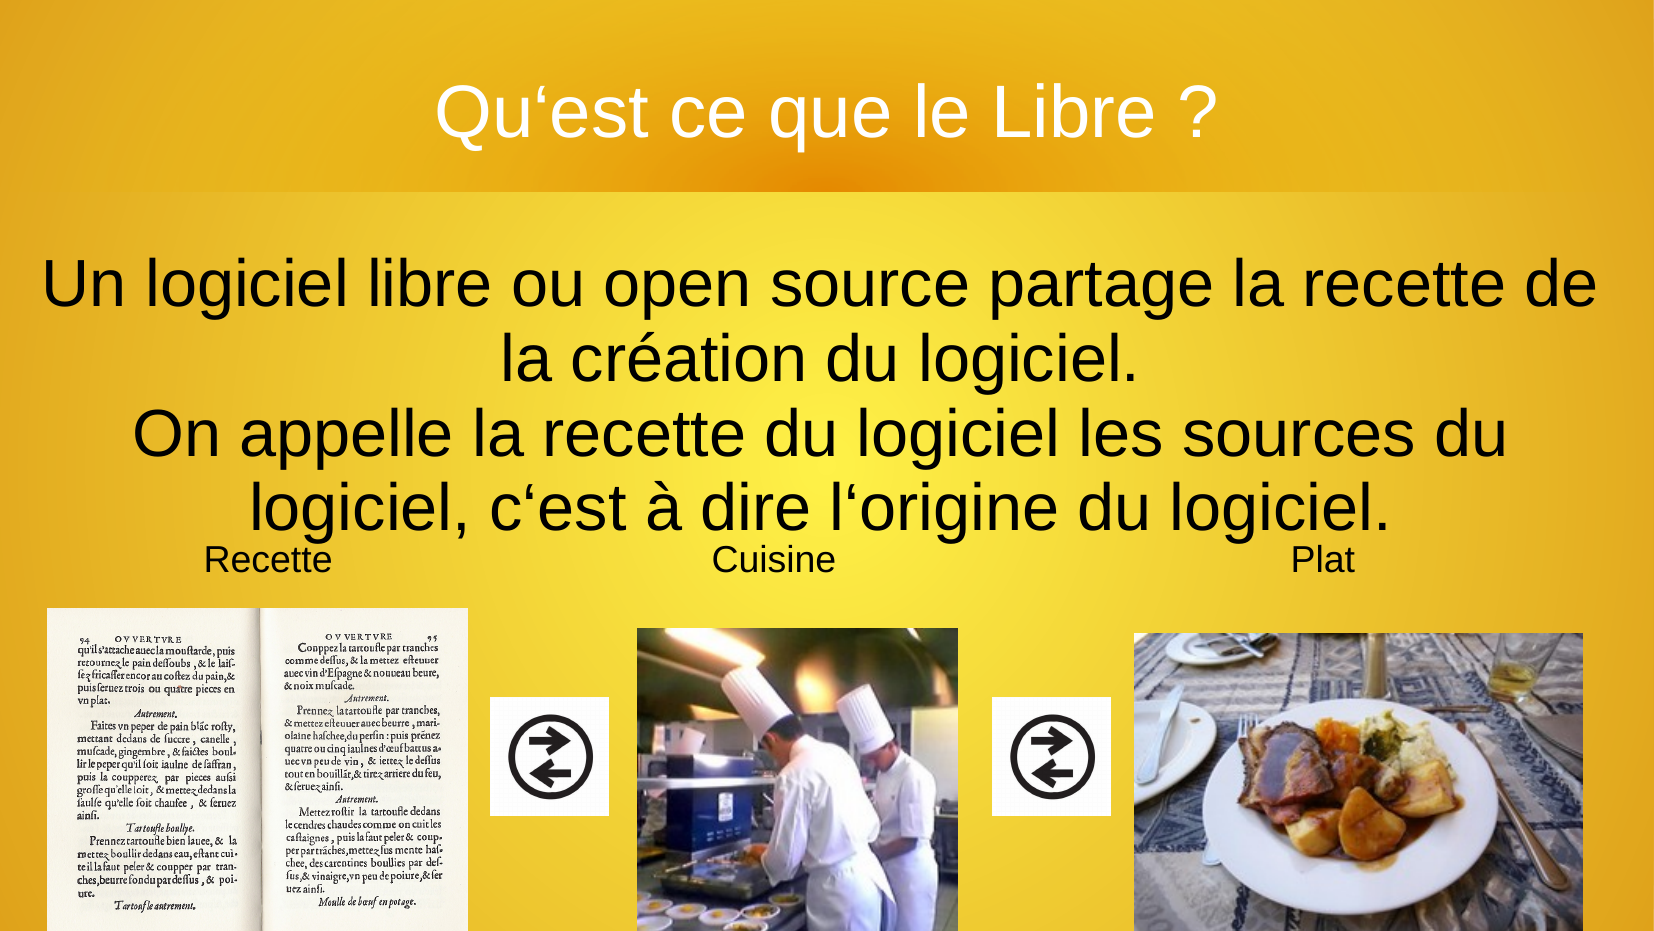

# Qu‘est ce que le Libre ?
Un logiciel libre ou open source partage la recette de la création du logiciel.
On appelle la recette du logiciel les sources du logiciel, c‘est à dire l‘origine du logiciel.
Recette
Cuisine
Plat